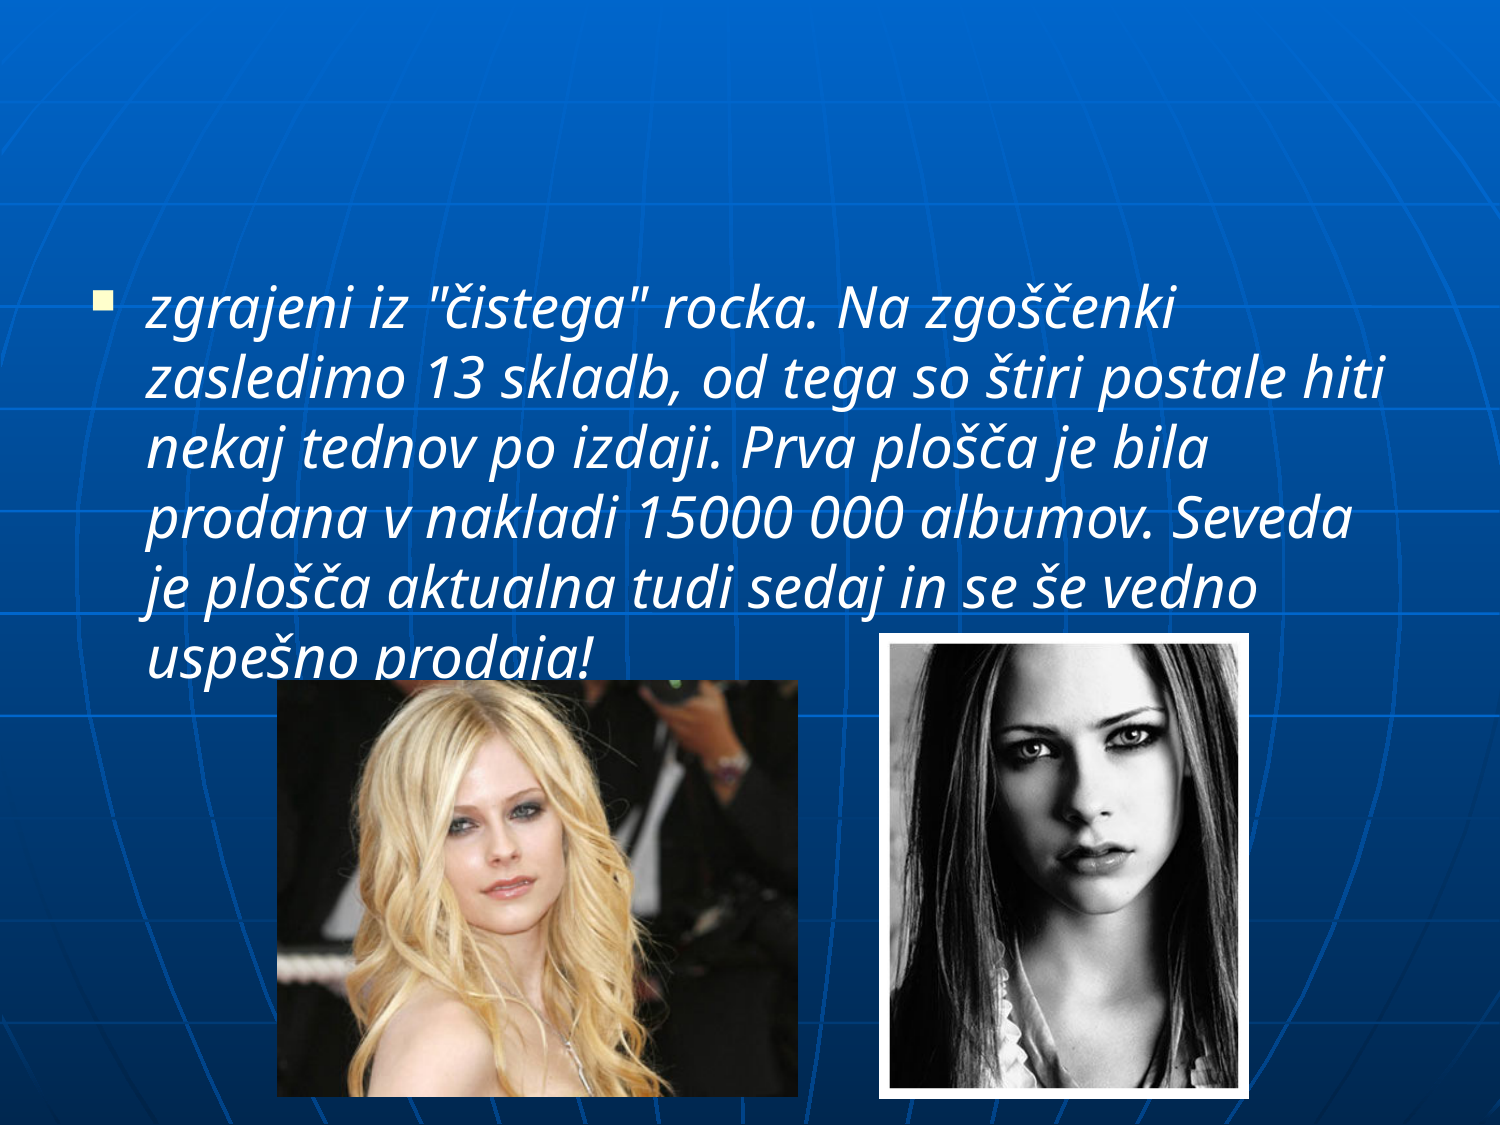

#
zgrajeni iz "čistega" rocka. Na zgoščenki zasledimo 13 skladb, od tega so štiri postale hiti nekaj tednov po izdaji. Prva plošča je bila prodana v nakladi 15000 000 albumov. Seveda je plošča aktualna tudi sedaj in se še vedno uspešno prodaja!